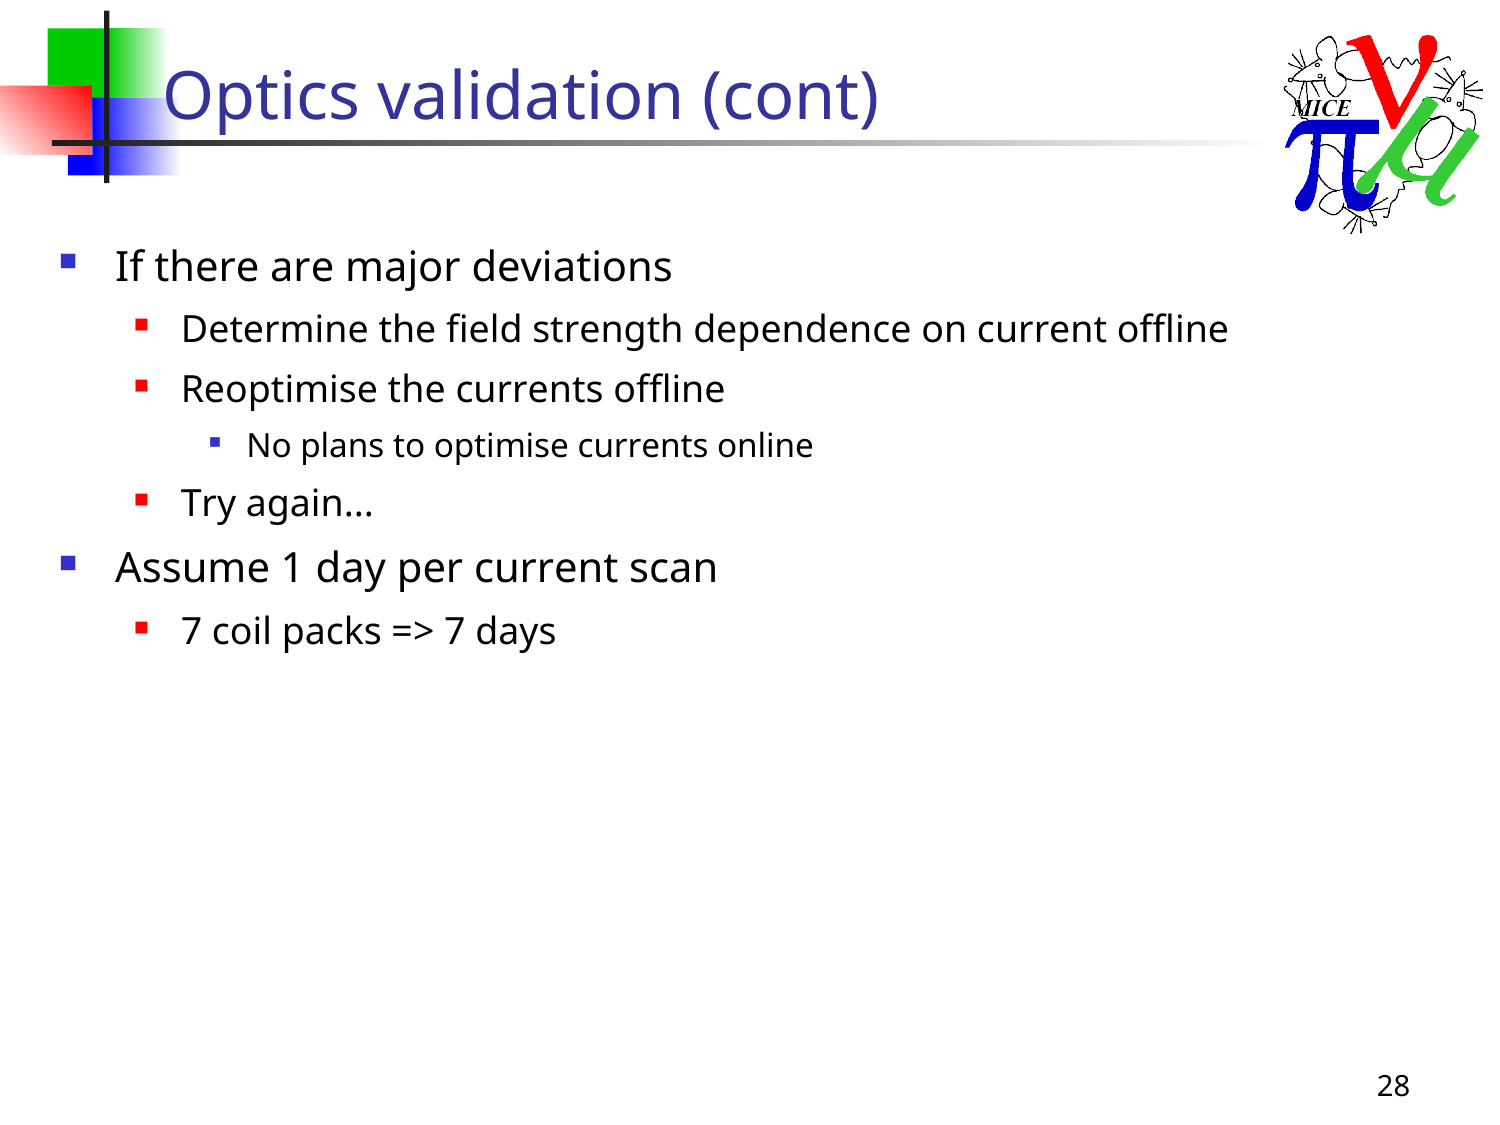

# Optics validation (cont)
If there are major deviations
Determine the field strength dependence on current offline
Reoptimise the currents offline
No plans to optimise currents online
Try again...
Assume 1 day per current scan
7 coil packs => 7 days
28